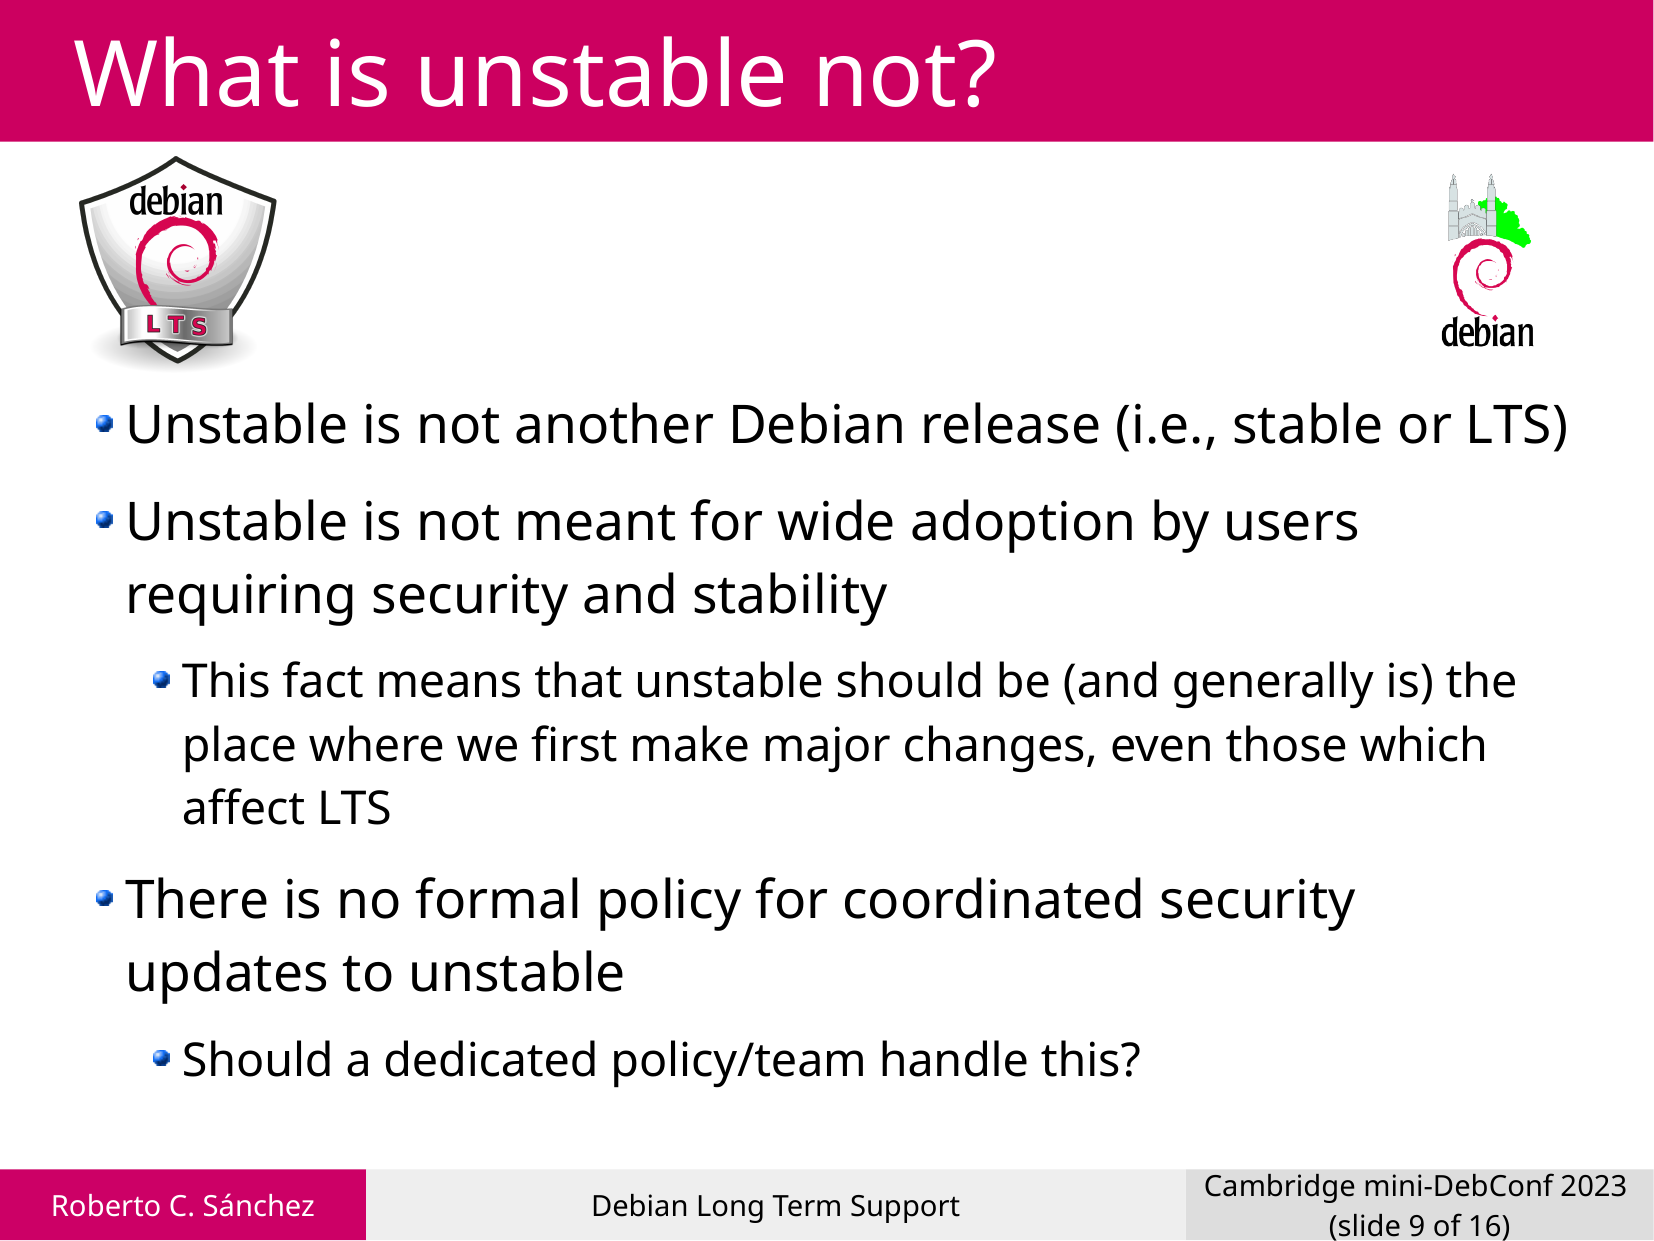

# What is unstable not?
Unstable is not another Debian release (i.e., stable or LTS)
Unstable is not meant for wide adoption by users requiring security and stability
This fact means that unstable should be (and generally is) the place where we first make major changes, even those which affect LTS
There is no formal policy for coordinated security updates to unstable
Should a dedicated policy/team handle this?
07.08.17
9